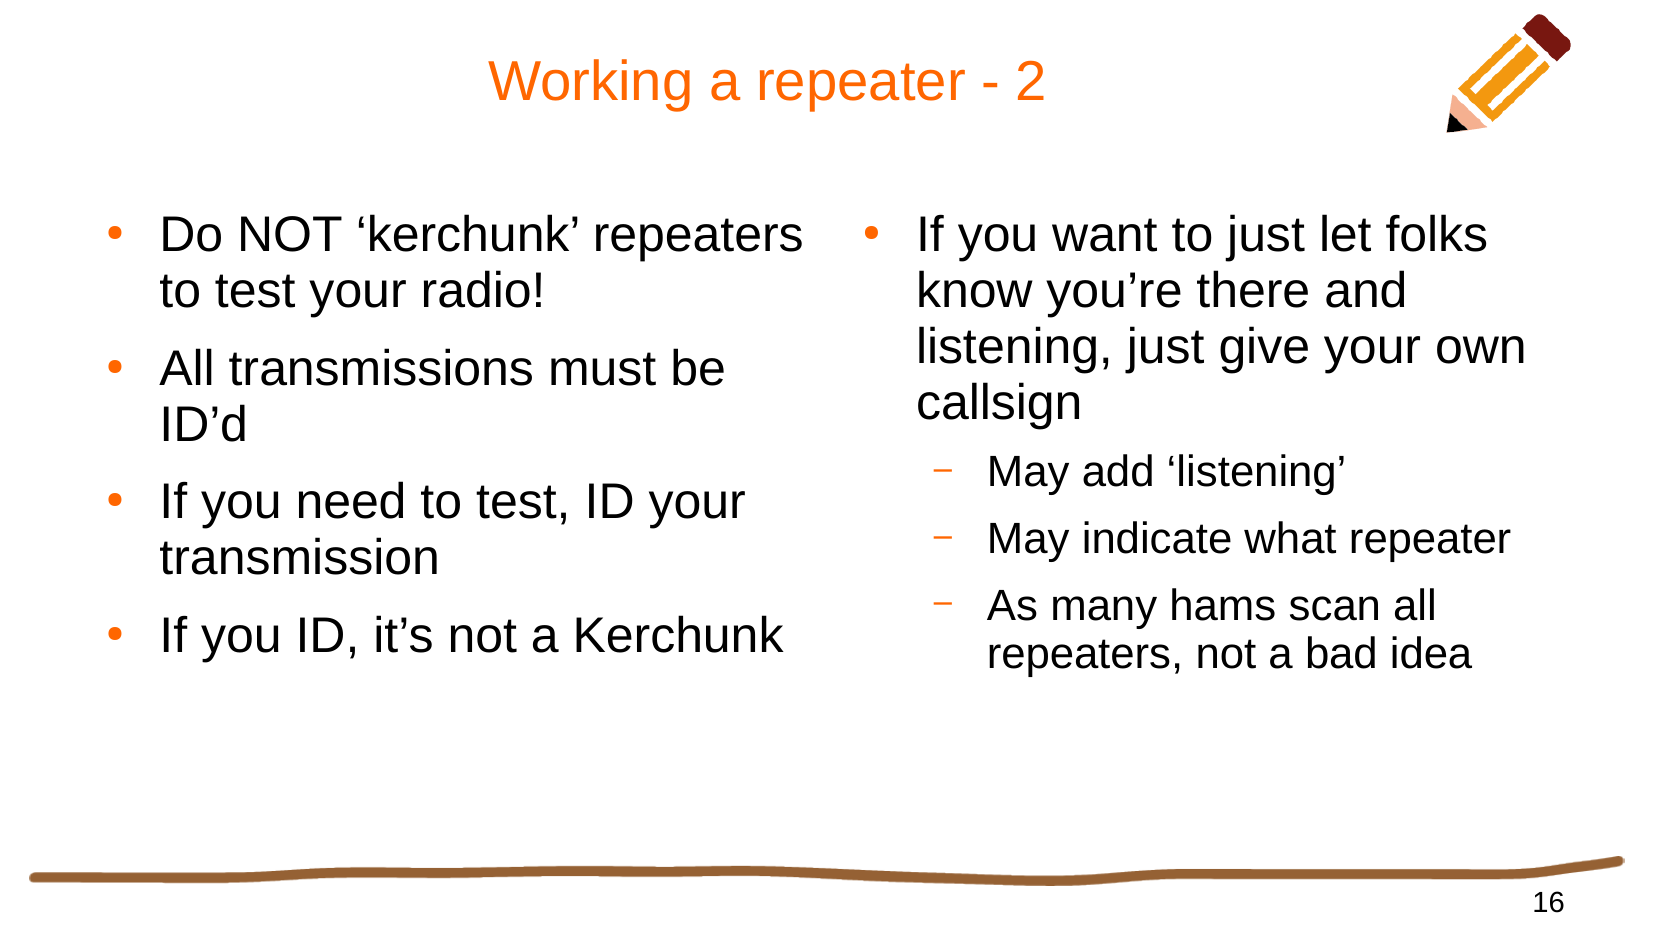

# Working a repeater - 2
Do NOT ‘kerchunk’ repeaters to test your radio!
All transmissions must be ID’d
If you need to test, ID your transmission
If you ID, it’s not a Kerchunk
If you want to just let folks know you’re there and listening, just give your own callsign
May add ‘listening’
May indicate what repeater
As many hams scan all repeaters, not a bad idea
16